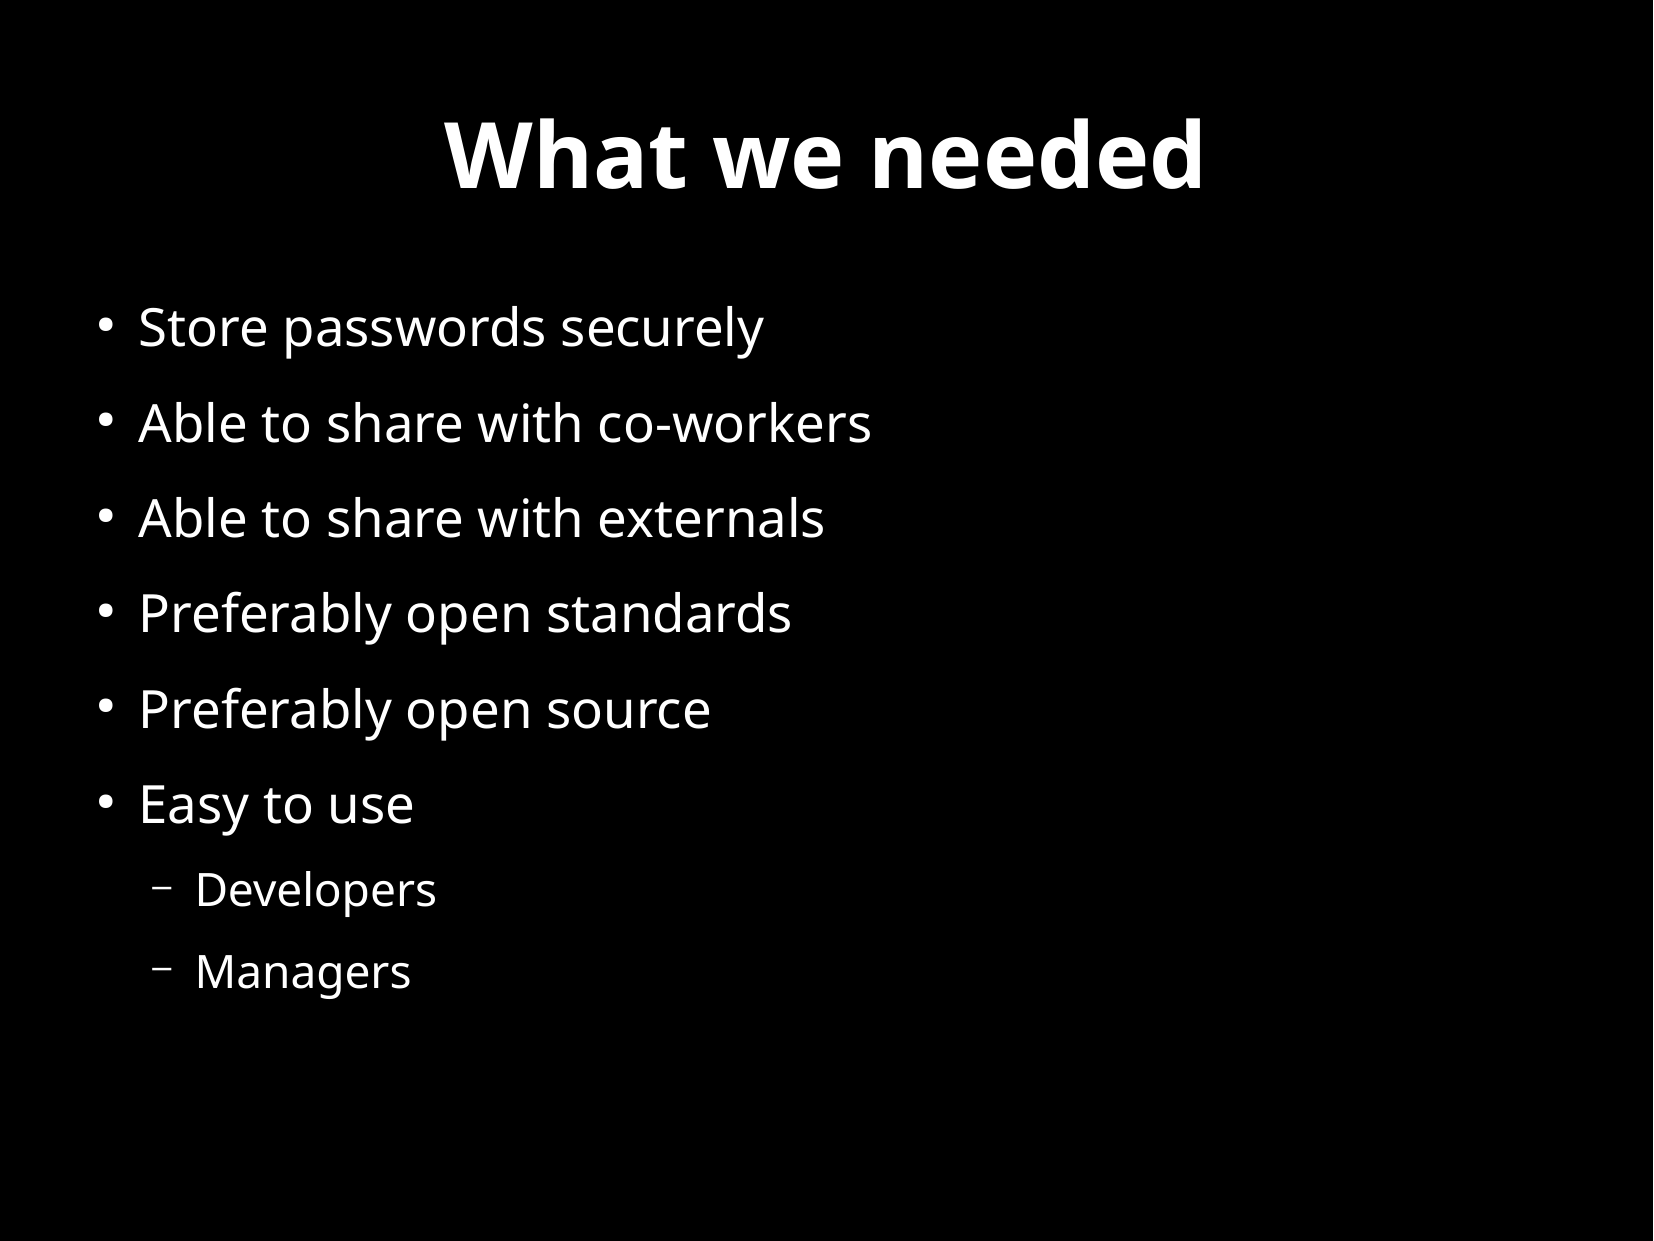

# What we needed
Store passwords securely
Able to share with co-workers
Able to share with externals
Preferably open standards
Preferably open source
Easy to use
Developers
Managers